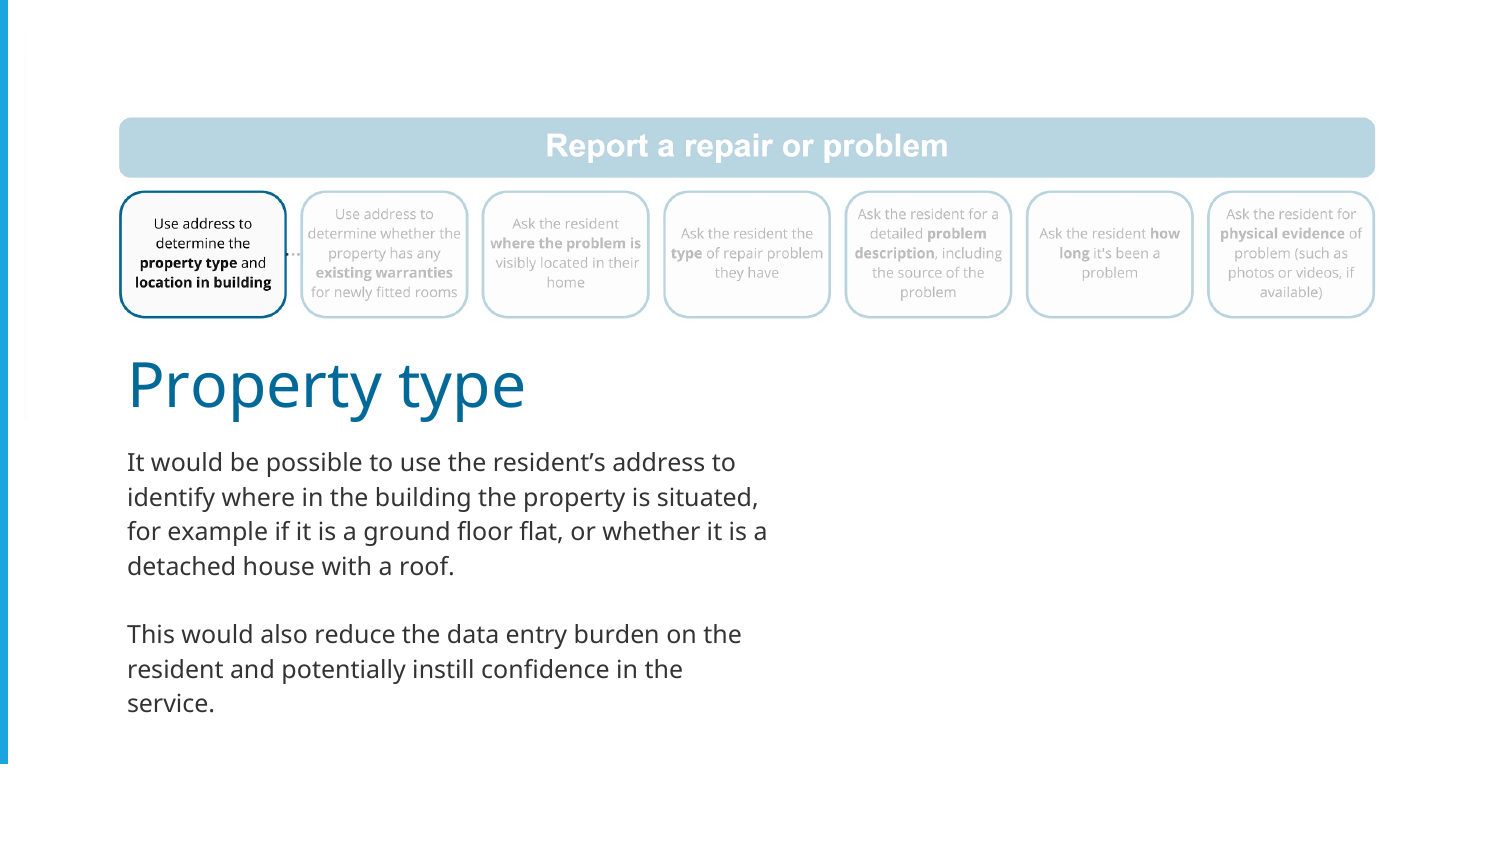

Property type
It would be possible to use the resident’s address to identify where in the building the property is situated, for example if it is a ground floor flat, or whether it is a detached house with a roof.
This would also reduce the data entry burden on the resident and potentially instill confidence in the service.